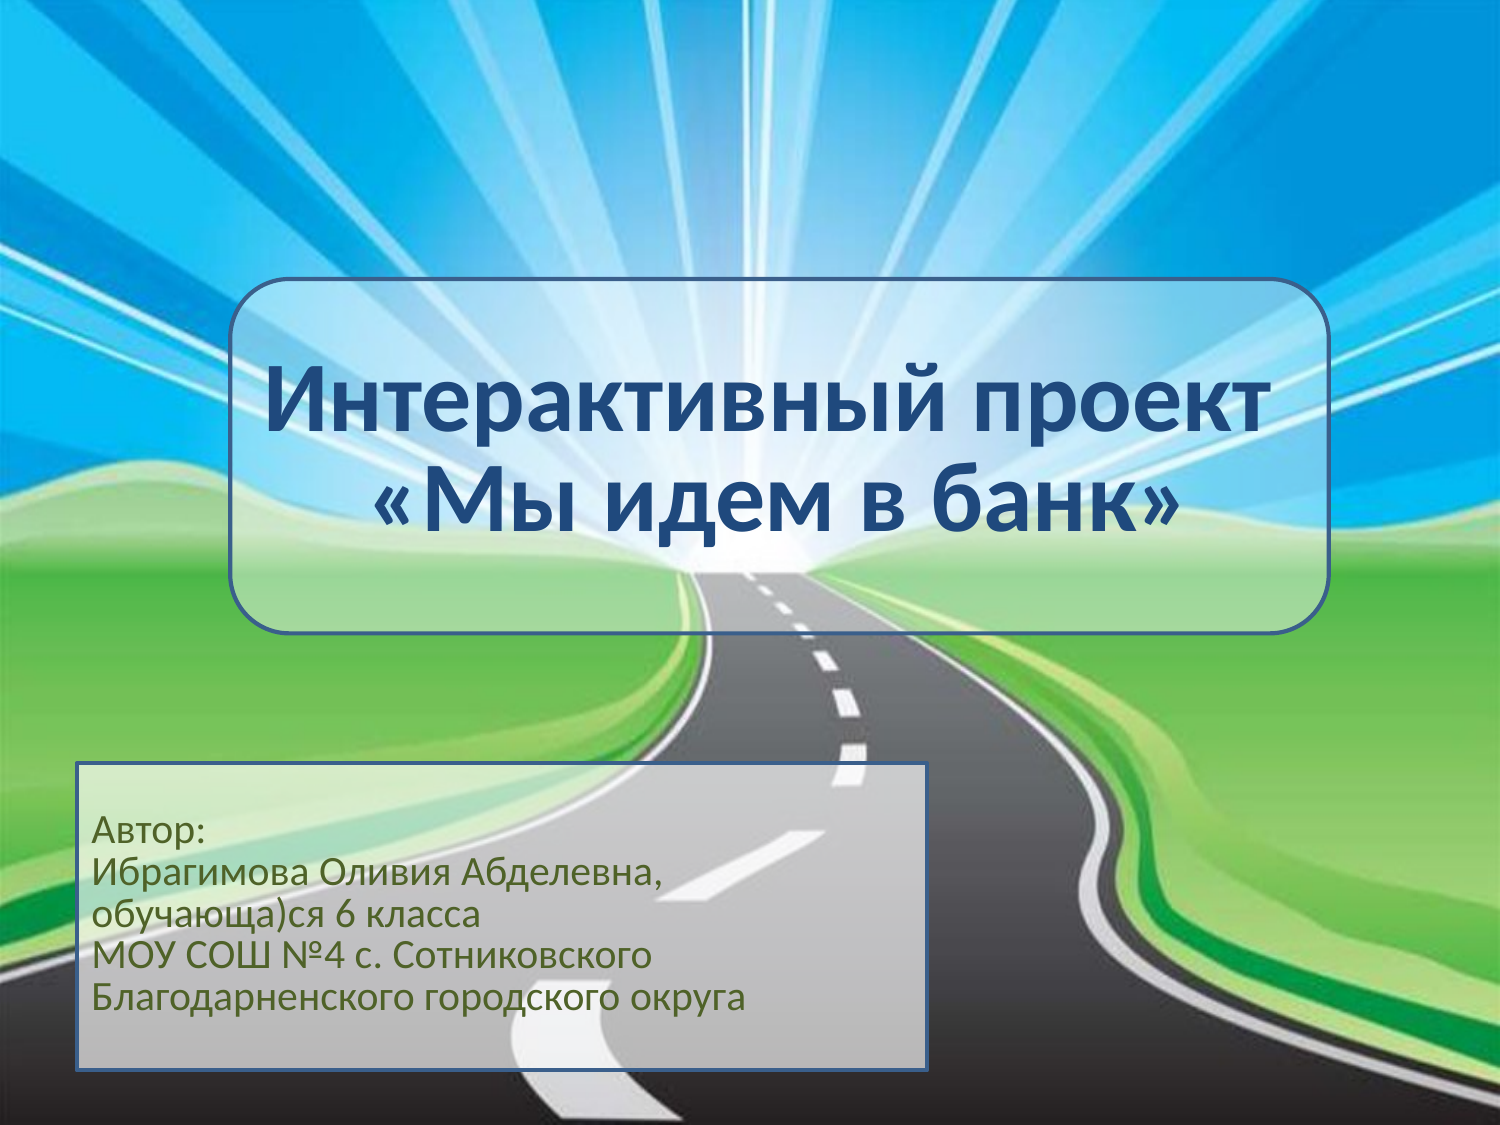

Интерактивный проект
«Мы идем в банк»
Автор:
Ибрагимова Оливия Абделевна,
обучающа)ся 6 класса
МОУ СОШ №4 с. Сотниковского
Благодарненского городского округа